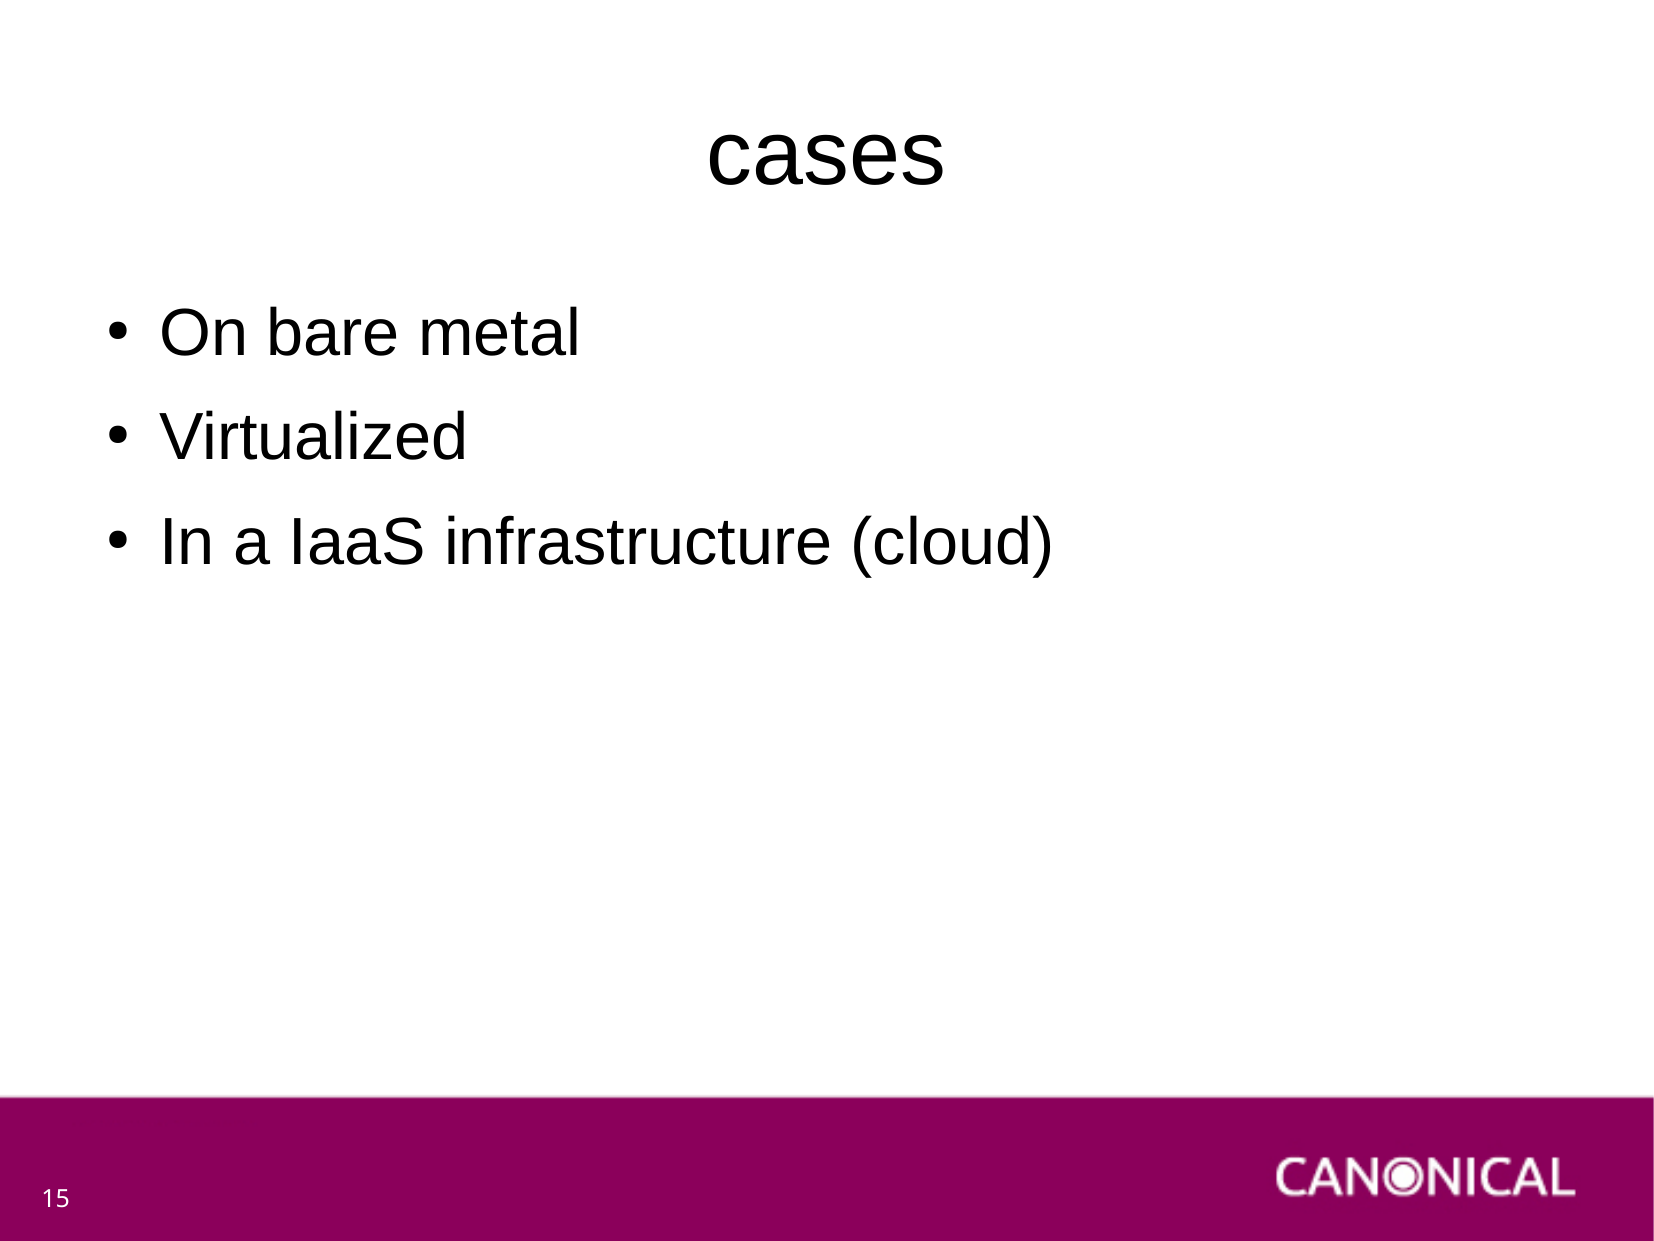

# cases
On bare metal
Virtualized
In a IaaS infrastructure (cloud)